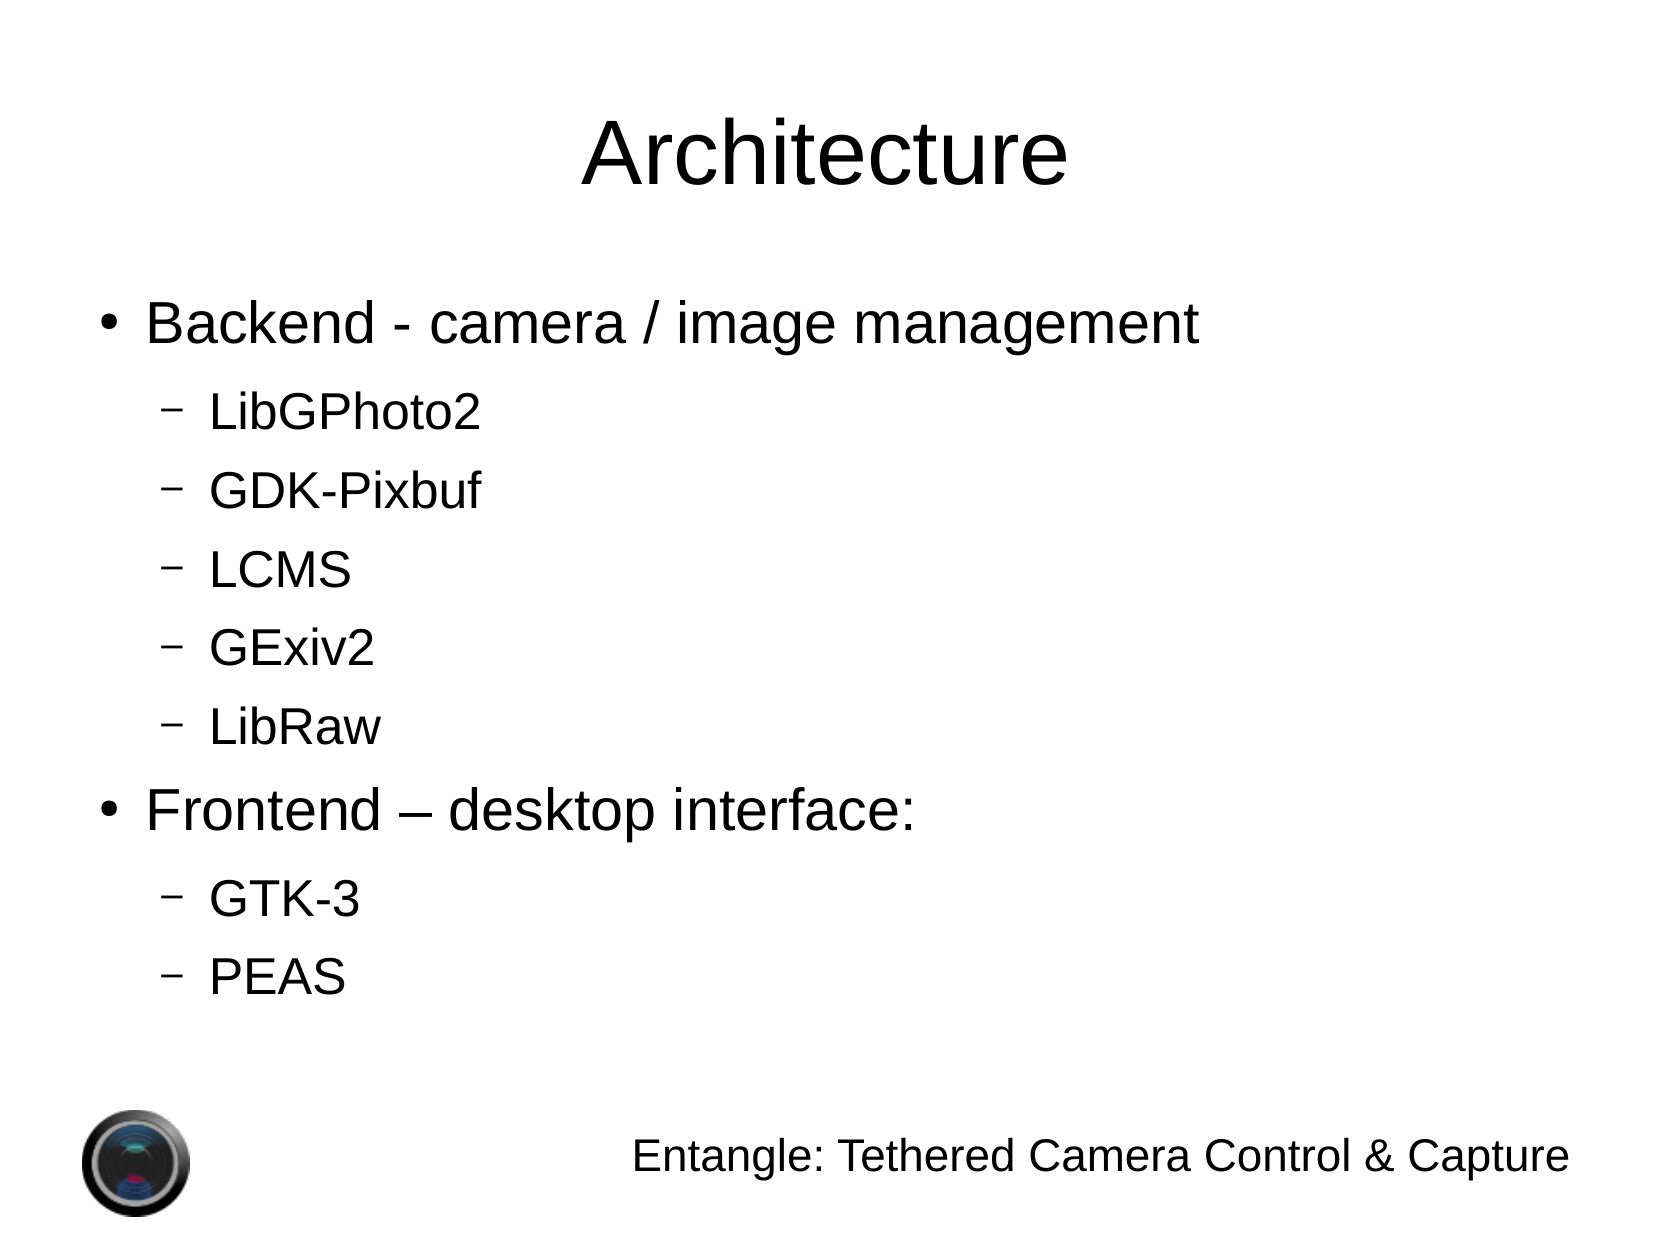

# Architecture
Backend - camera / image management
LibGPhoto2
GDK-Pixbuf
LCMS
GExiv2
LibRaw
Frontend – desktop interface:
GTK-3
PEAS